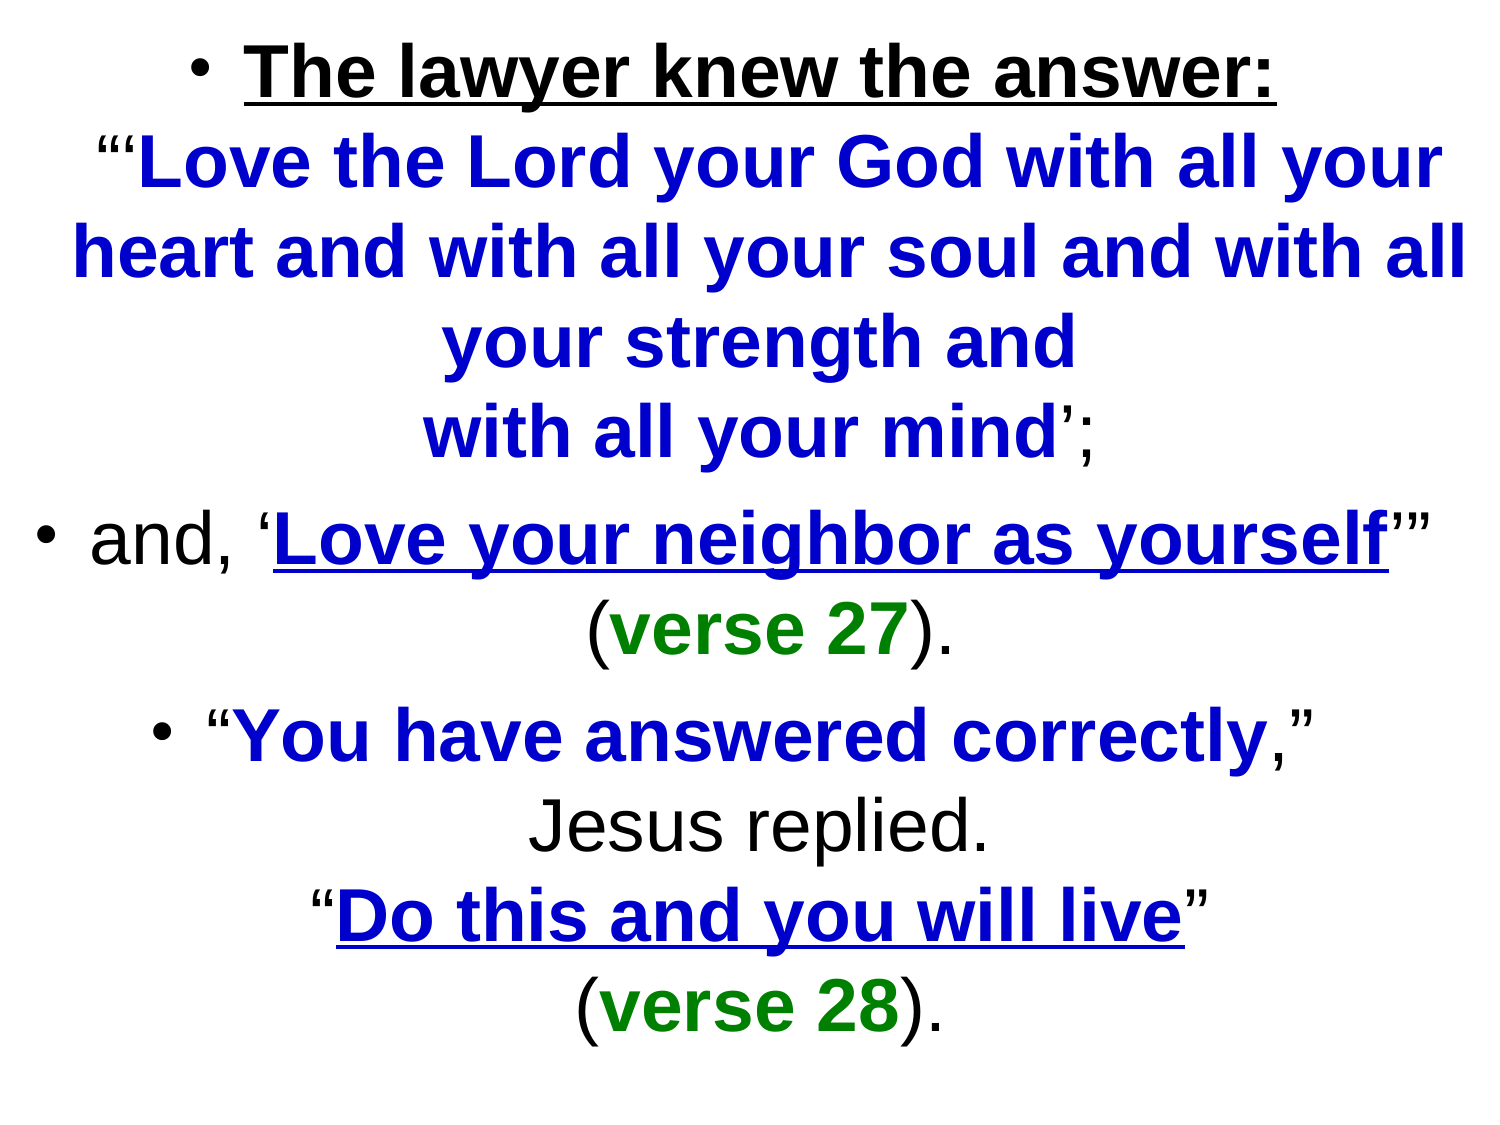

# The lawyer knew the answer: “‘Love the Lord your God with all your heart and with all your soul and with all your strength and with all your mind’;
and, ‘Love your neighbor as yourself’”
(verse 27).
“You have answered correctly,”
Jesus replied.
“Do this and you will live”
(verse 28).
28